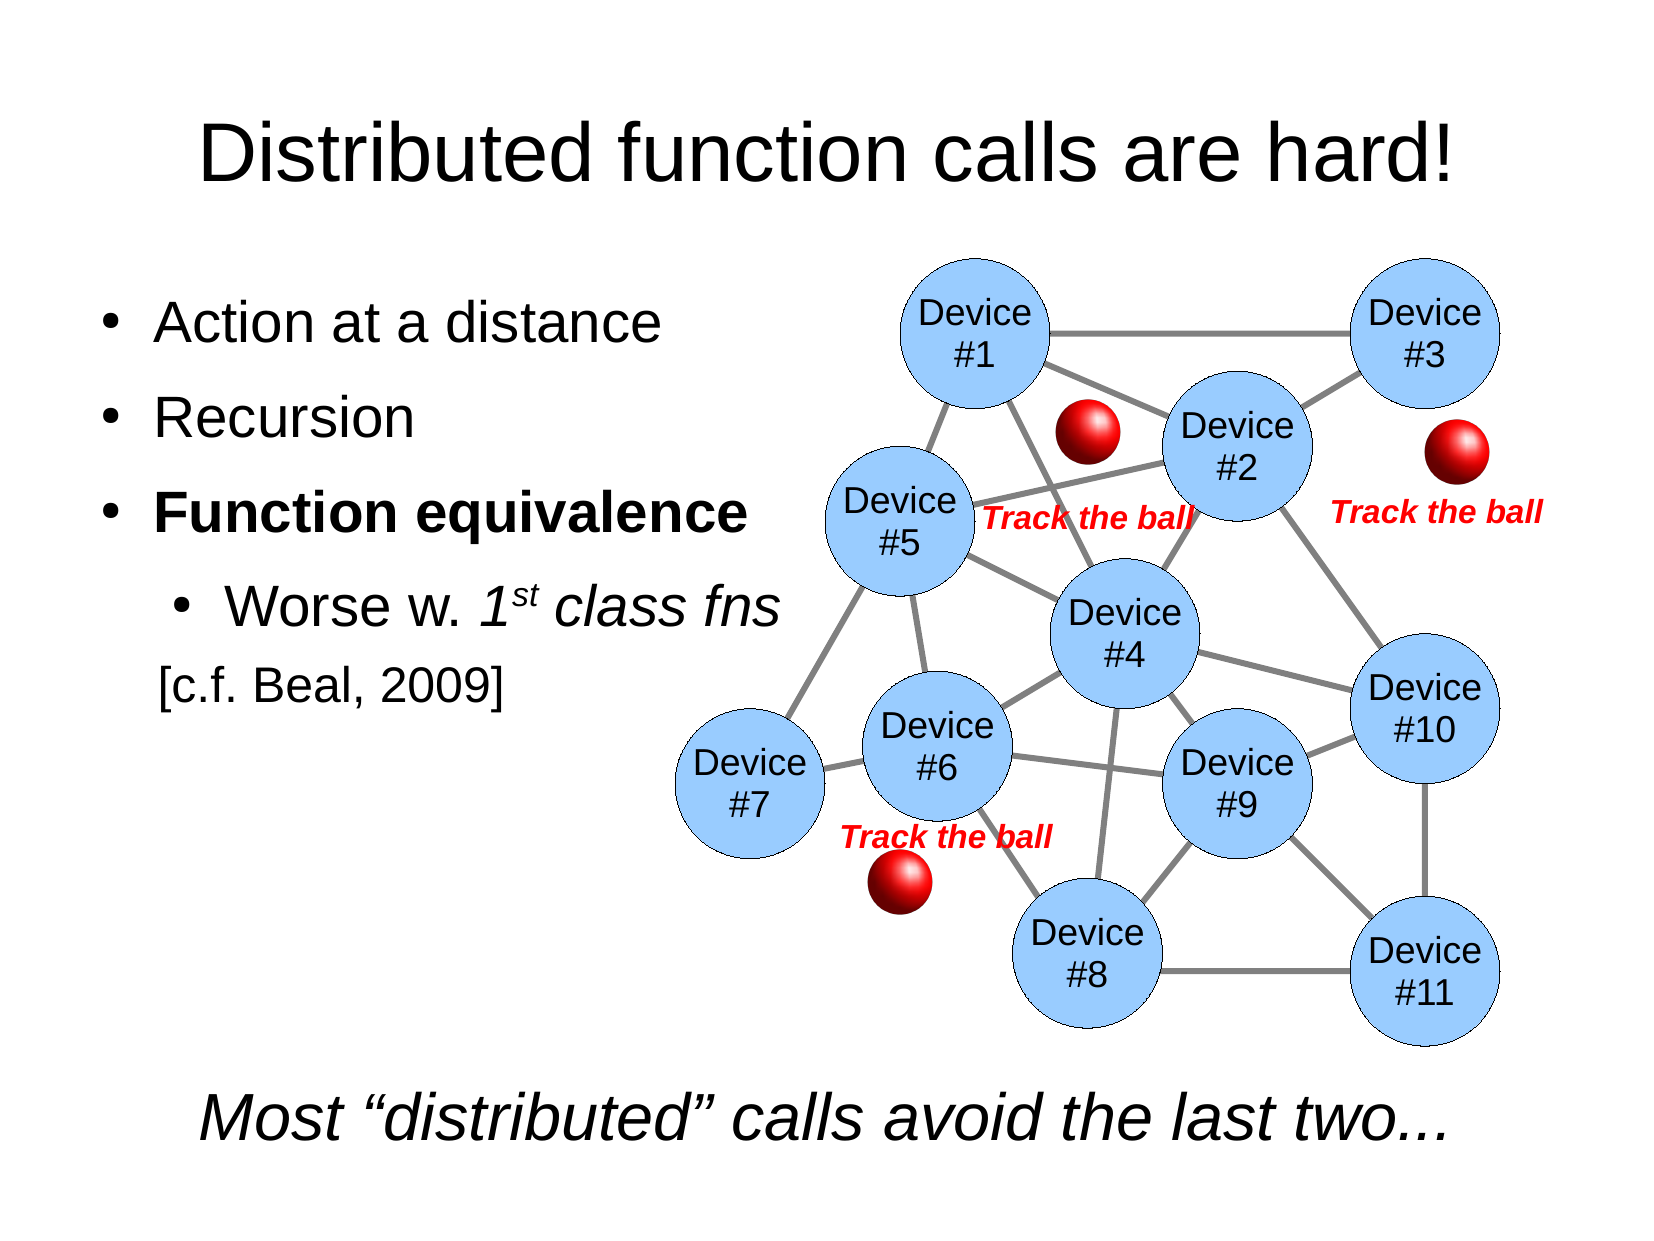

# Distributed function calls are hard!
Device
#1
Device
#3
Action at a distance
Recursion
Function equivalence
Worse w. 1st class fns
Most “distributed” calls avoid the last two...
Device
#2
Device
#5
Track the ball
Track the ball
Device
#4
Device
#10
[c.f. Beal, 2009]
Device
#6
Device
#7
Device
#9
Track the ball
Device
#8
Device
#11